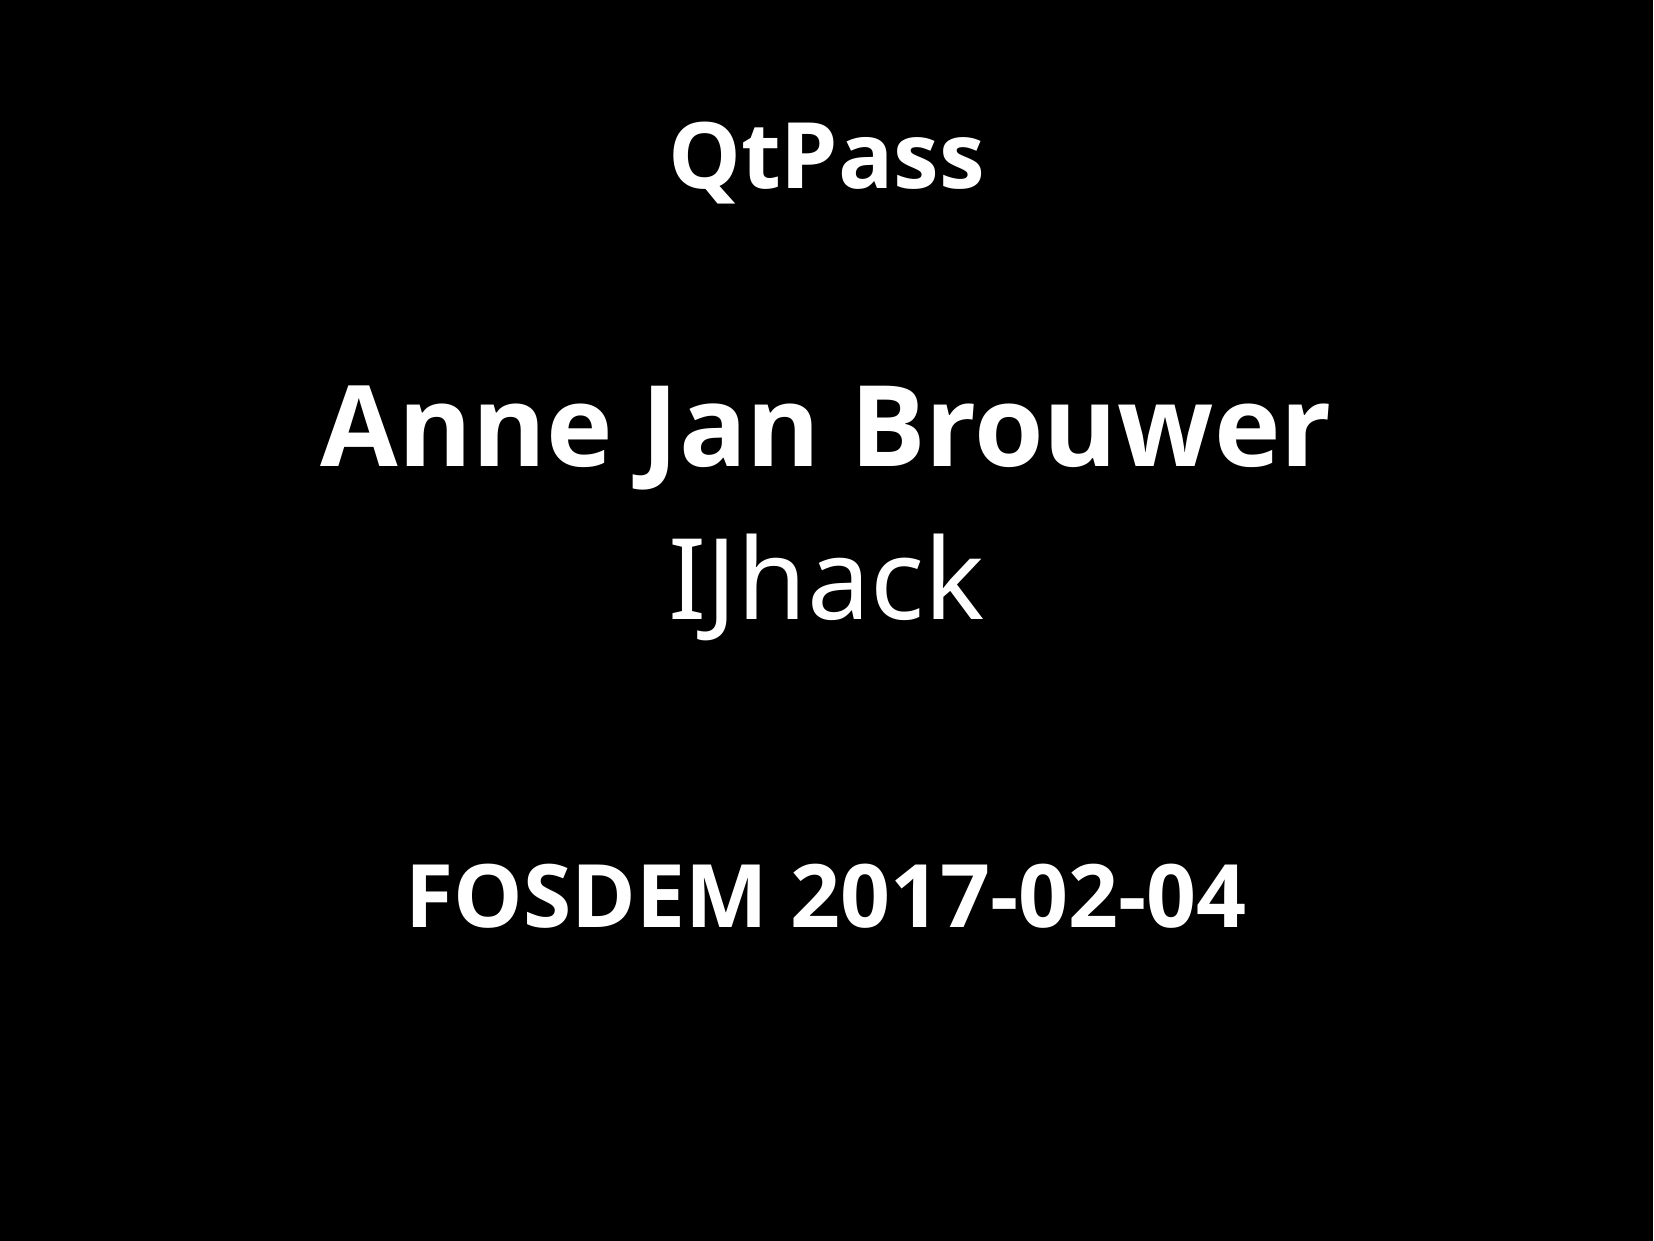

# QtPass
Anne Jan Brouwer
IJhack
FOSDEM 2017-02-04